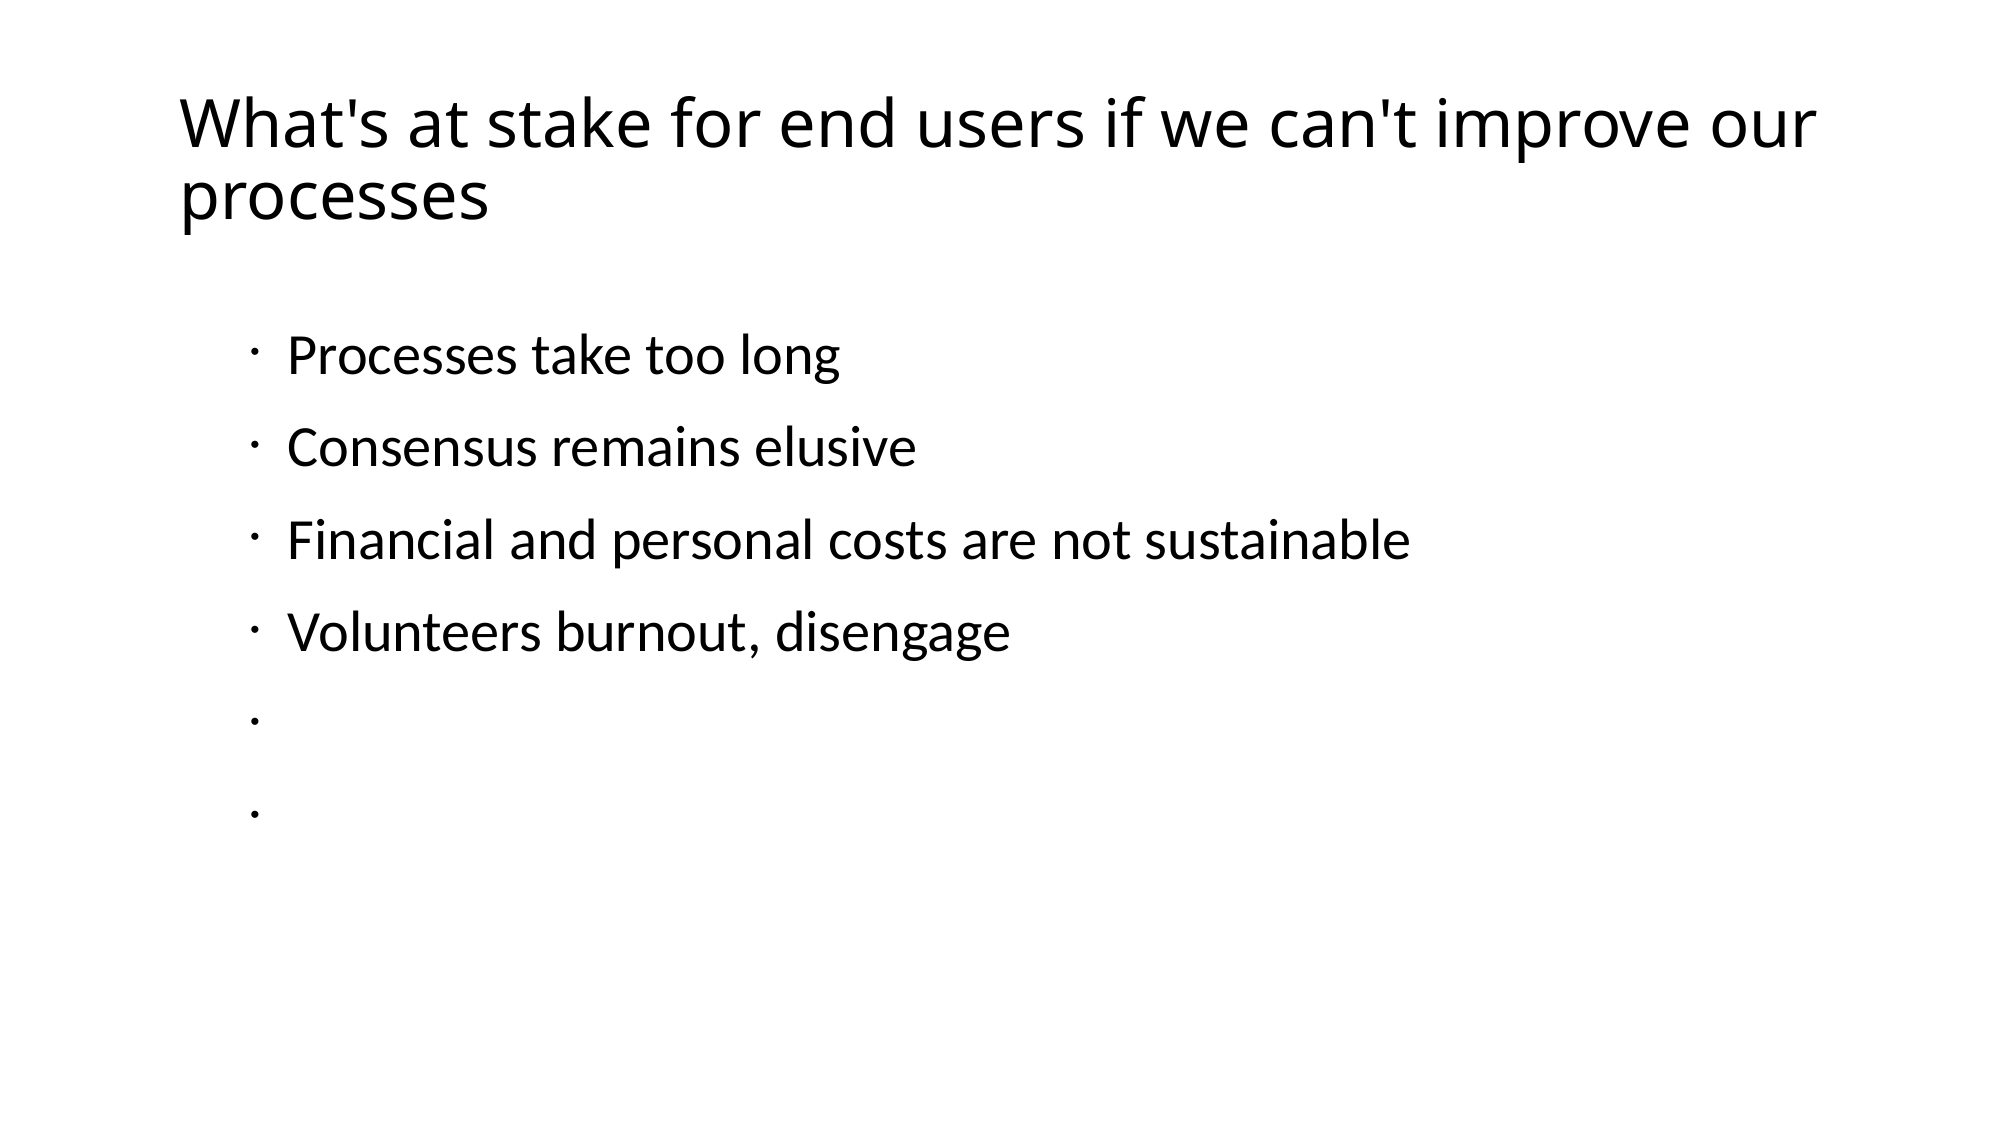

# What's at stake for end users if we can't improve our processes
Processes take too long
Consensus remains elusive
Financial and personal costs are not sustainable
Volunteers burnout, disengage